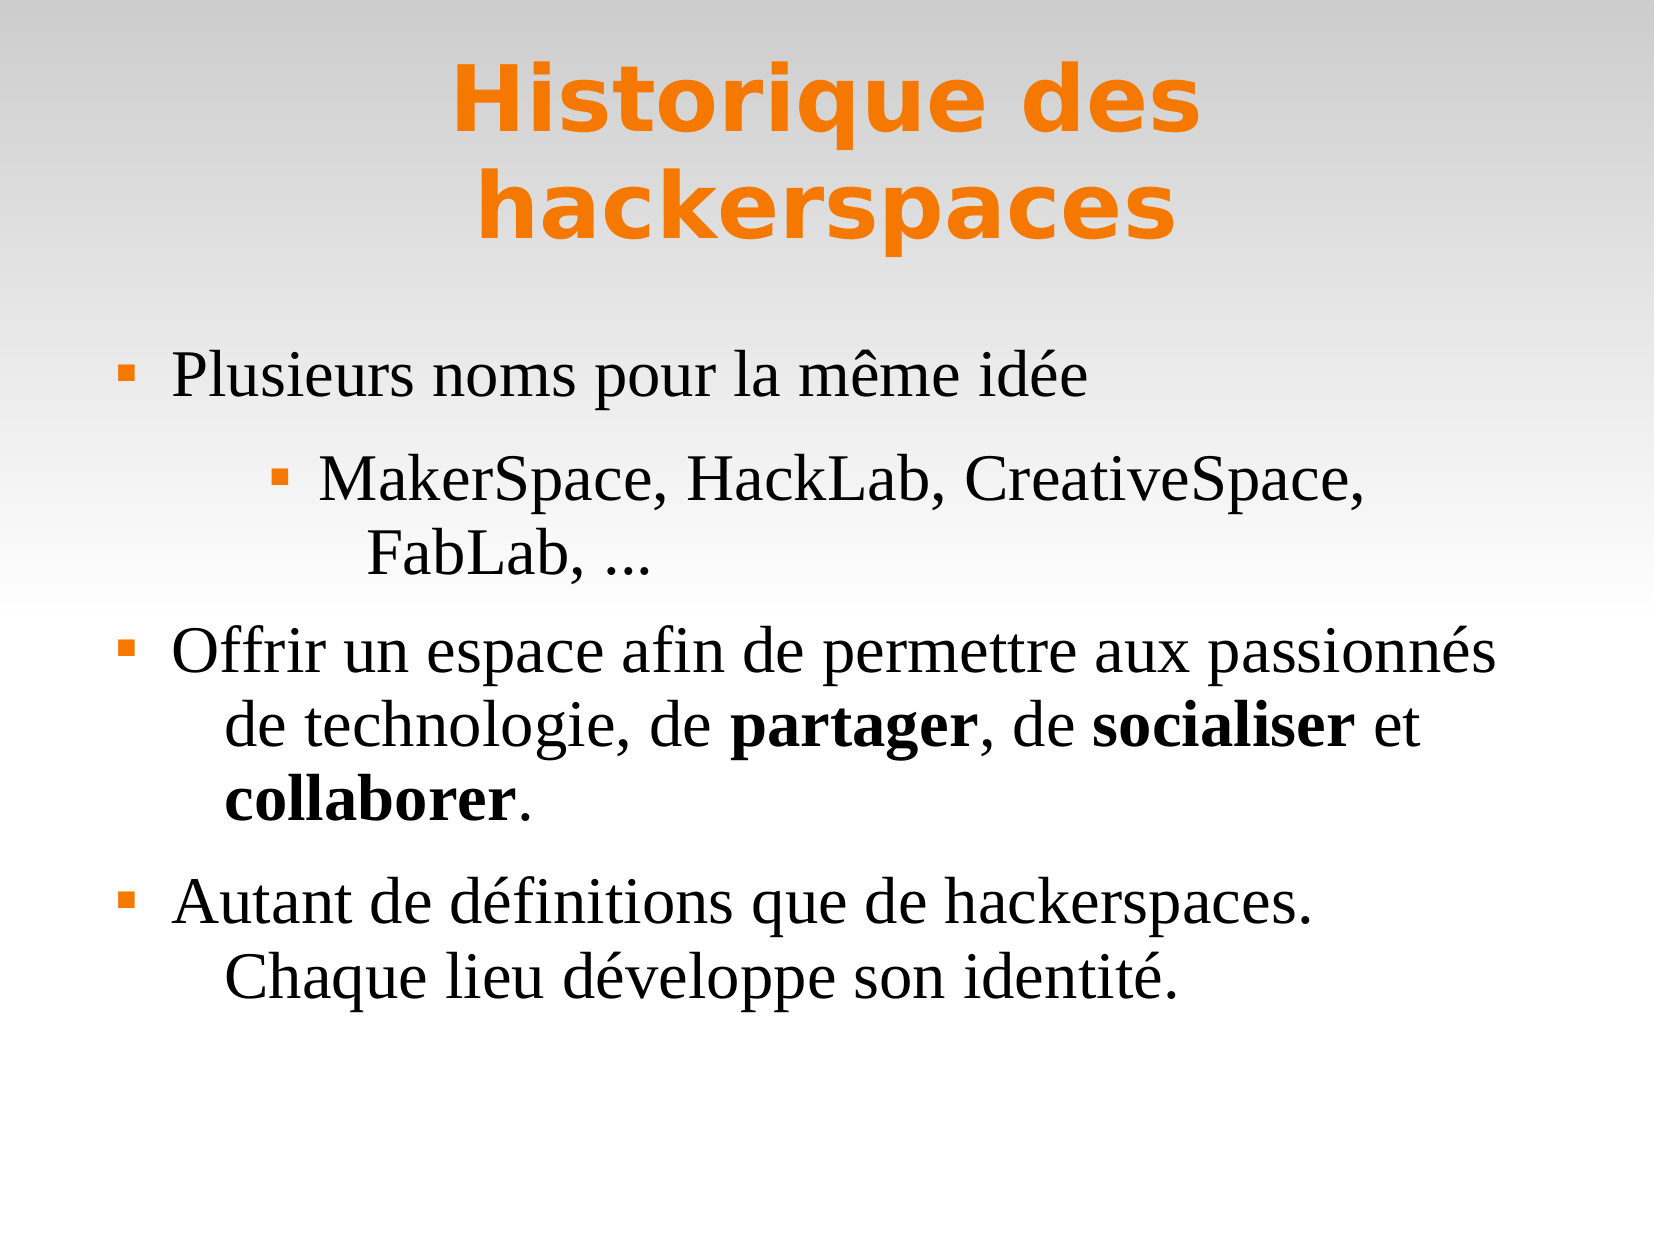

# Historique des hackerspaces
Plusieurs noms pour la même idée
MakerSpace, HackLab, CreativeSpace, FabLab, ...
Offrir un espace afin de permettre aux passionnés de technologie, de partager, de socialiser et collaborer.
Autant de définitions que de hackerspaces.
Chaque lieu développe son identité.